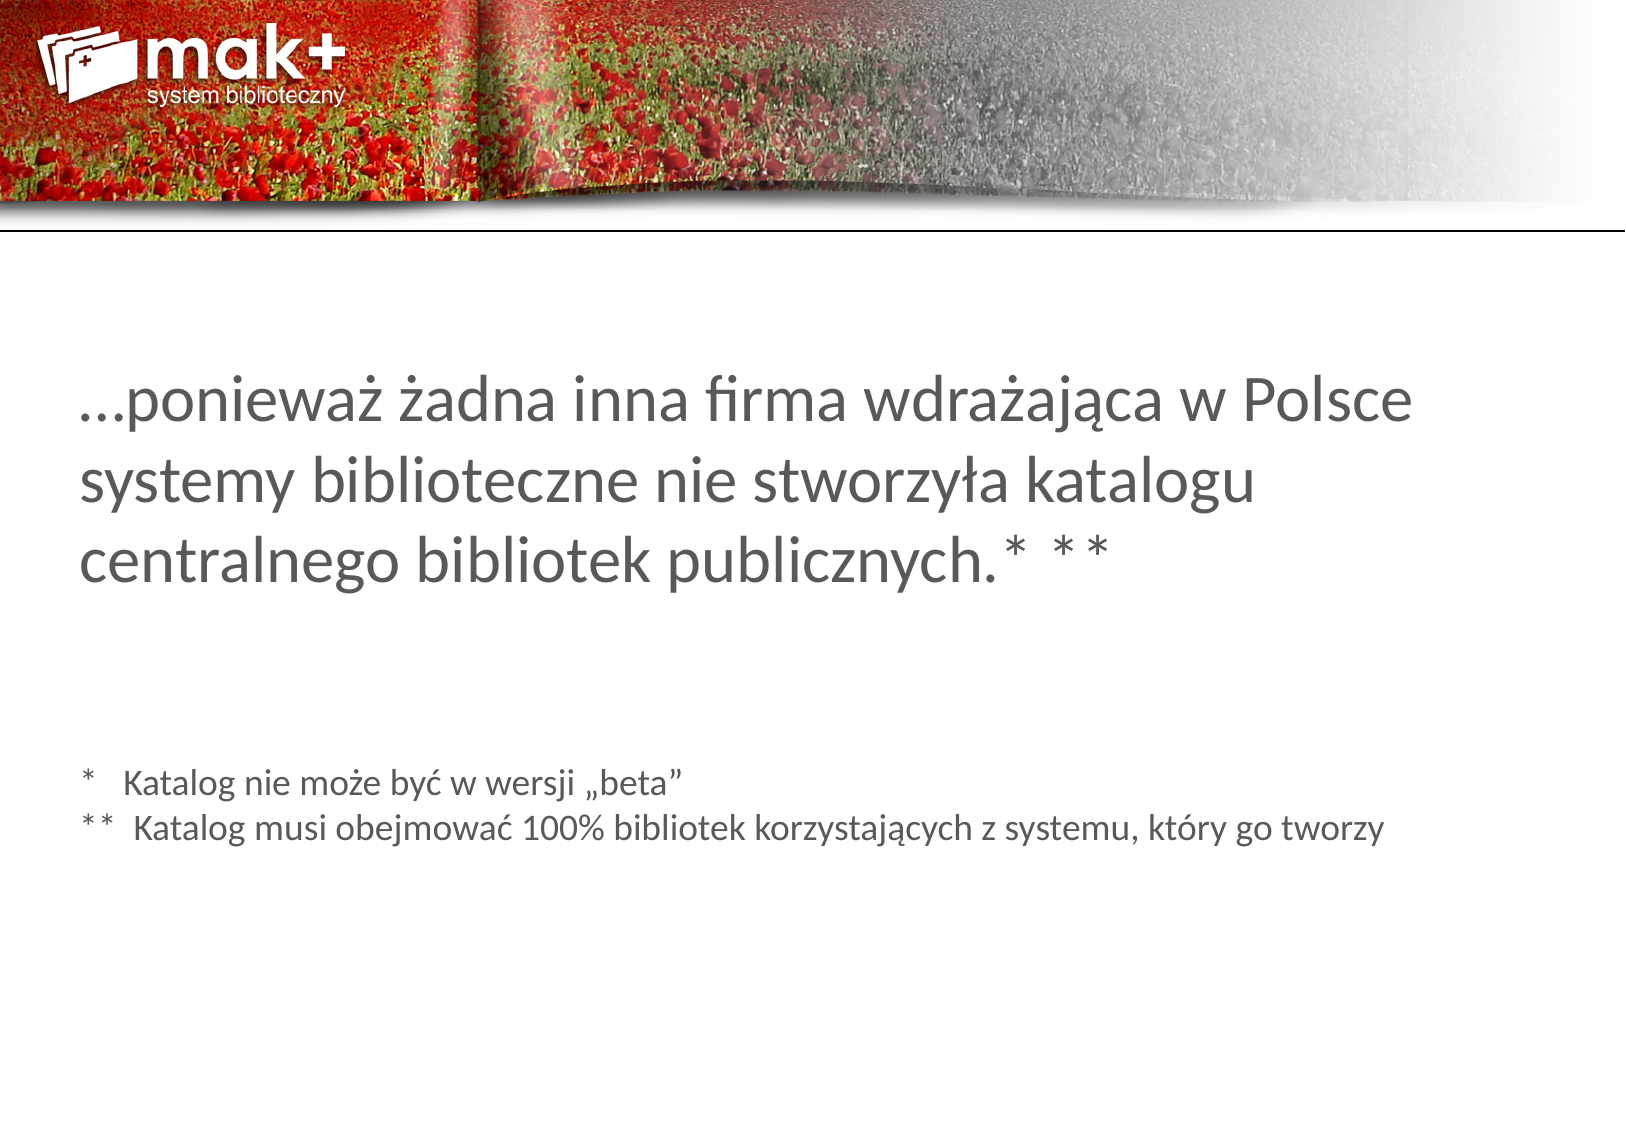

…ponieważ żadna inna firma wdrażająca w Polsce systemy biblioteczne nie stworzyła katalogu centralnego bibliotek publicznych.* **
* Katalog nie może być w wersji „beta”
** Katalog musi obejmować 100% bibliotek korzystających z systemu, który go tworzy